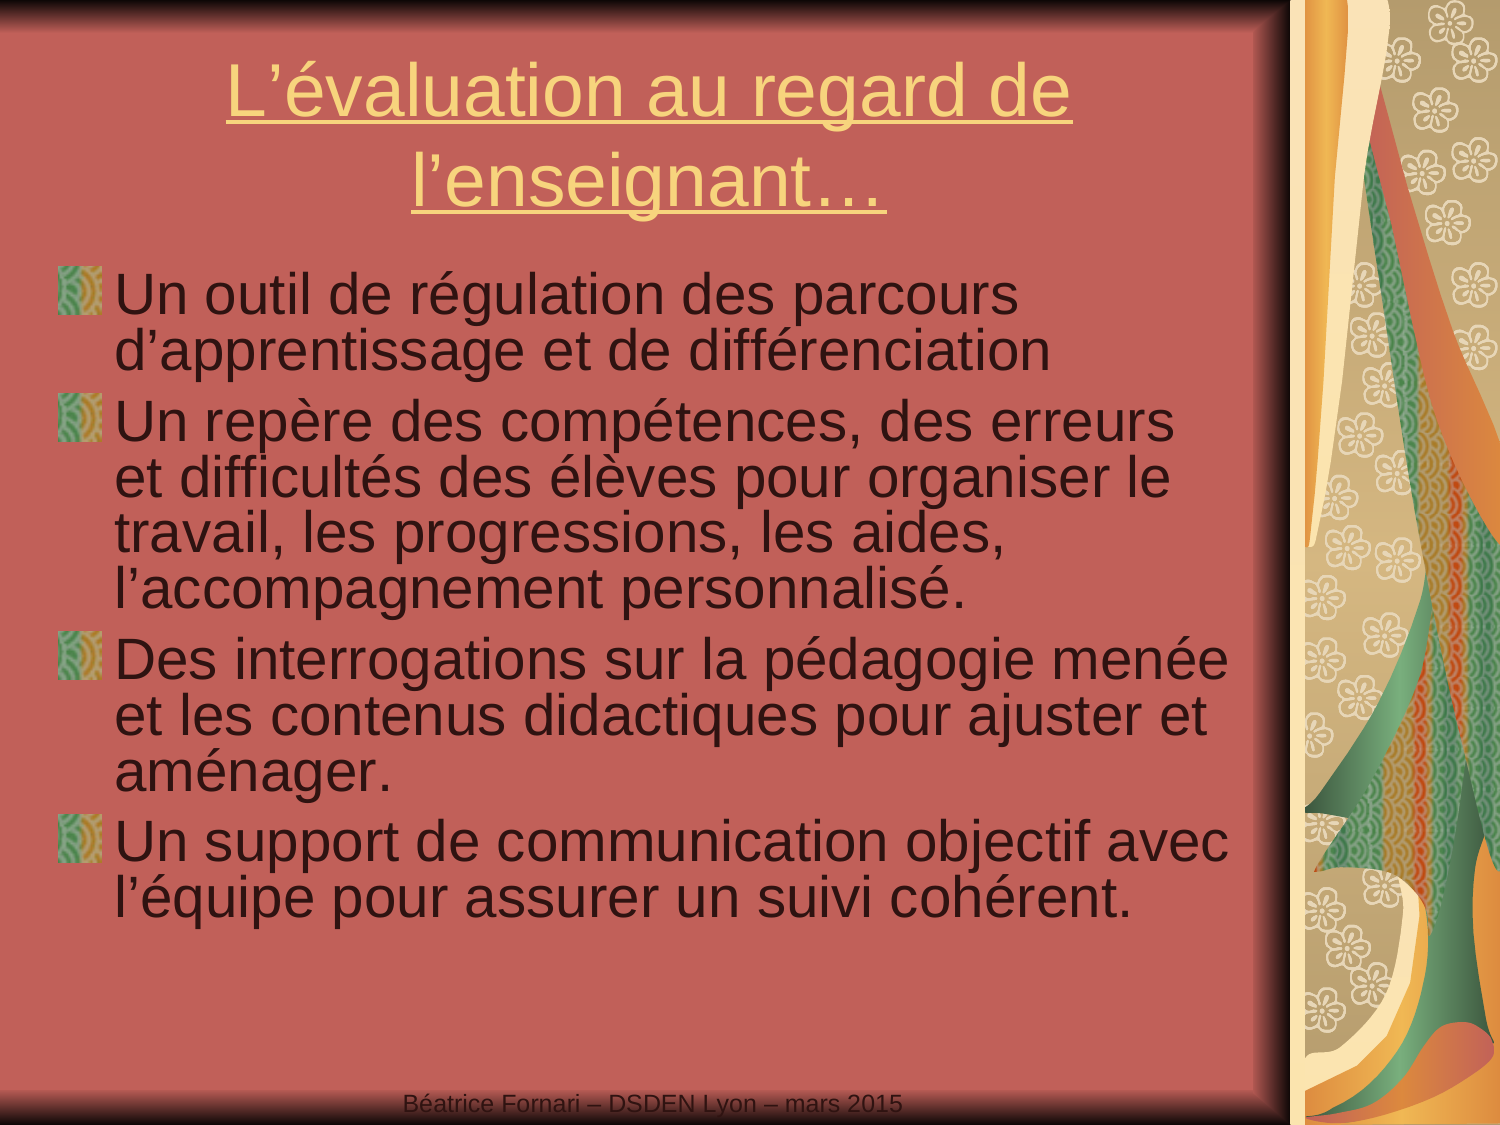

# L’évaluation au regard de l’enseignant…
Un outil de régulation des parcours d’apprentissage et de différenciation
Un repère des compétences, des erreurs et difficultés des élèves pour organiser le travail, les progressions, les aides, l’accompagnement personnalisé.
Des interrogations sur la pédagogie menée et les contenus didactiques pour ajuster et aménager.
Un support de communication objectif avec l’équipe pour assurer un suivi cohérent.
Béatrice Fornari – DSDEN Lyon – mars 2015